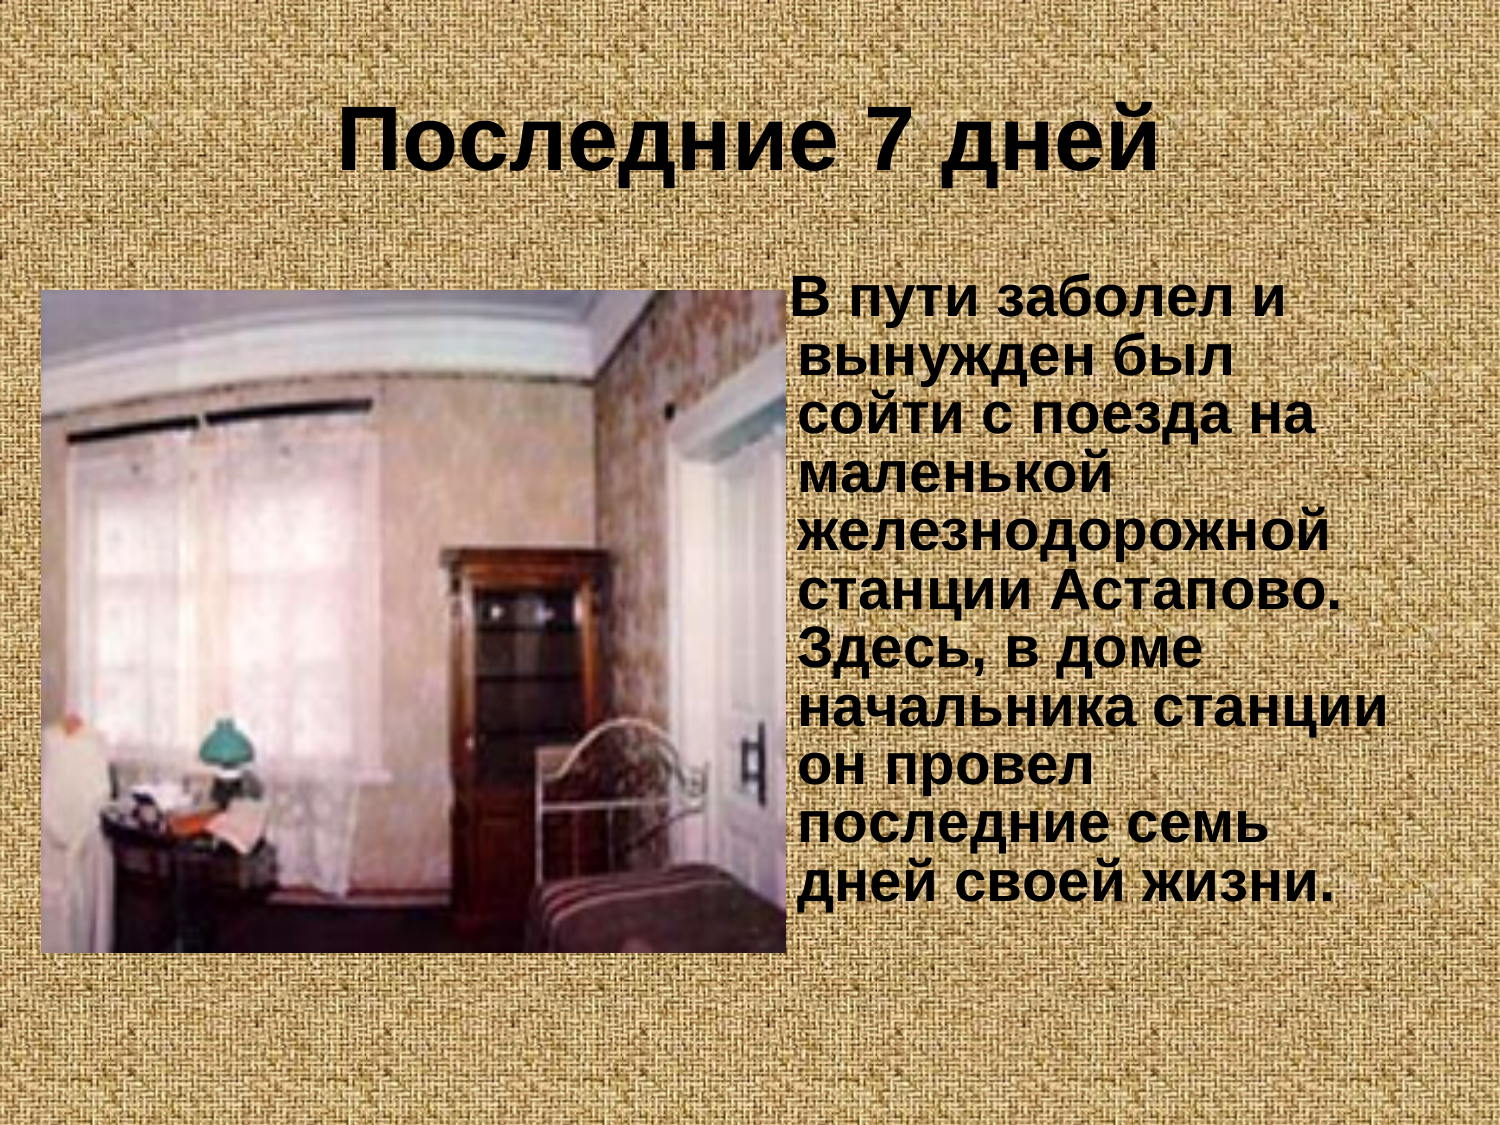

# Последние 7 дней
 В пути заболел и вынужден был сойти с поезда на маленькой железнодорожной станции Астапово. Здесь, в доме начальника станции он провел последние семь дней своей жизни.